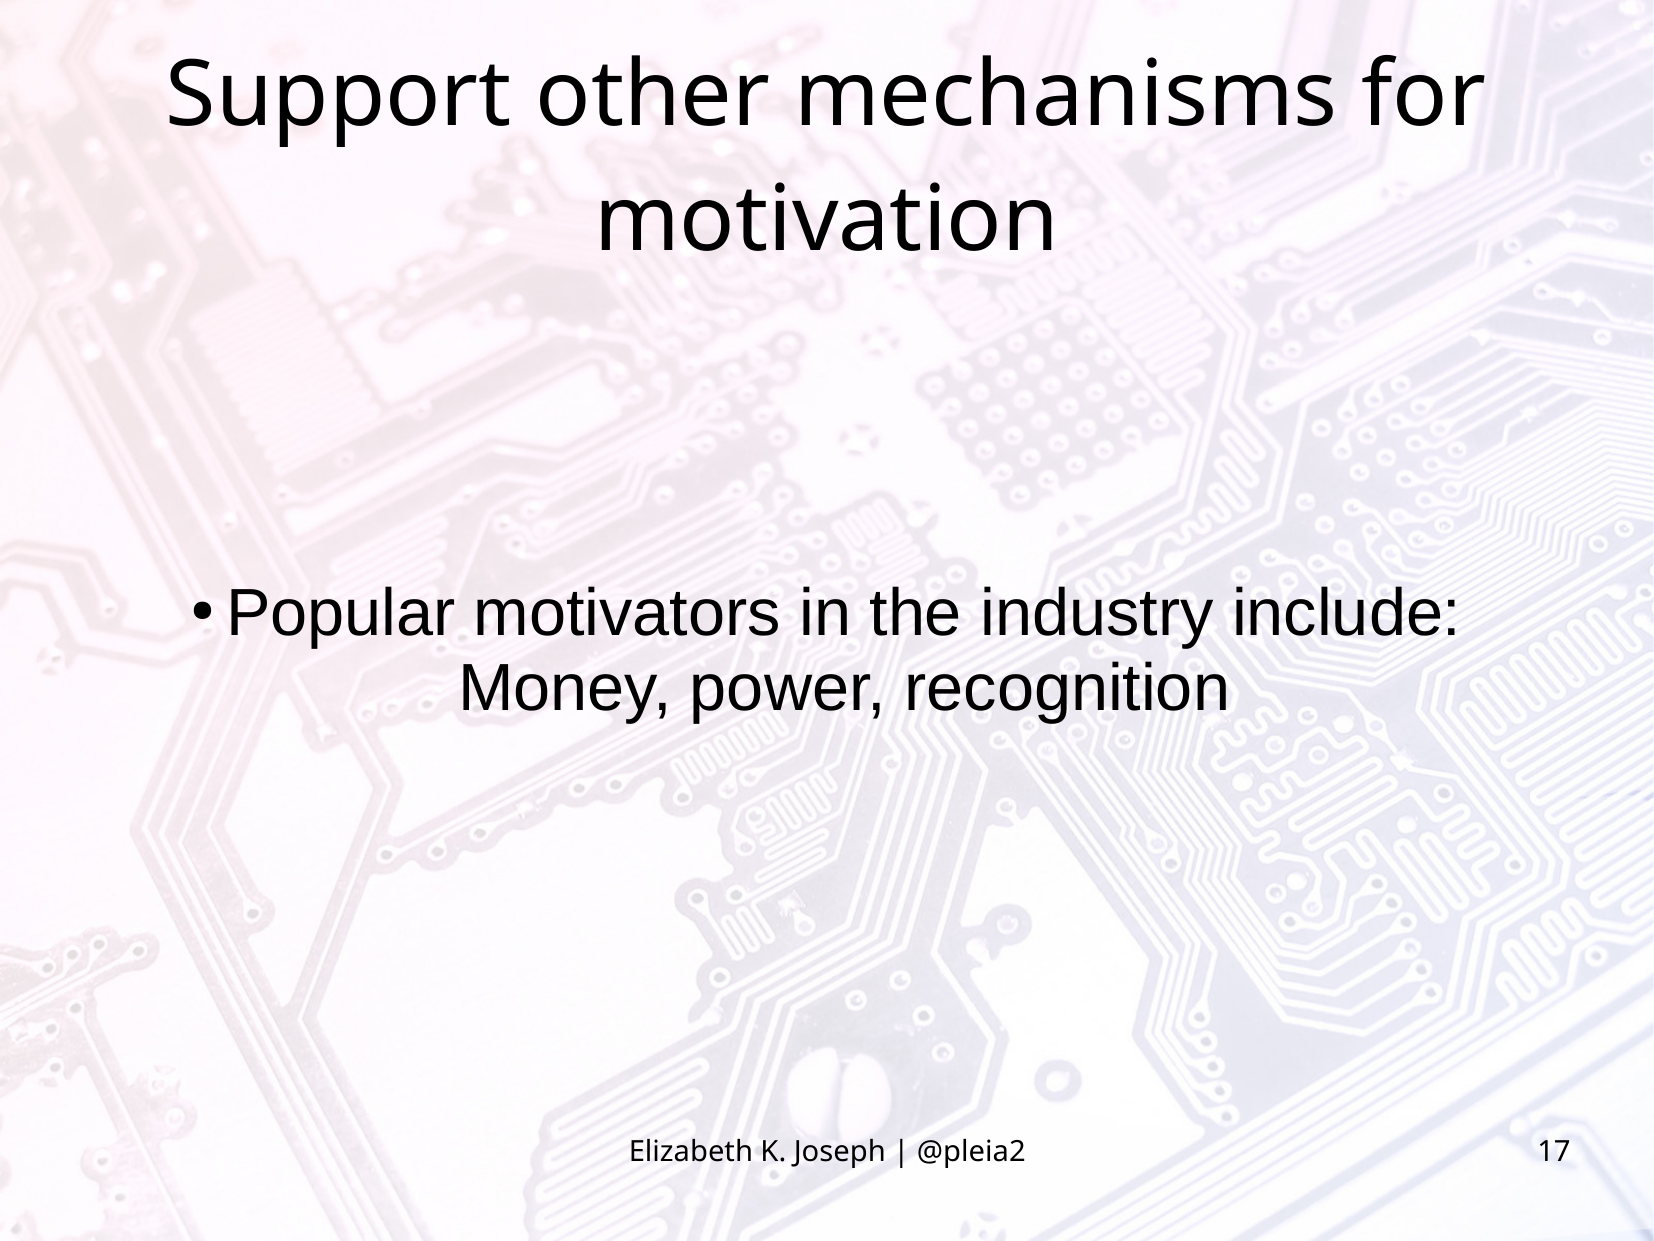

# Support other mechanisms for motivation
Popular motivators in the industry include: Money, power, recognition
Elizabeth K. Joseph | @pleia2
17